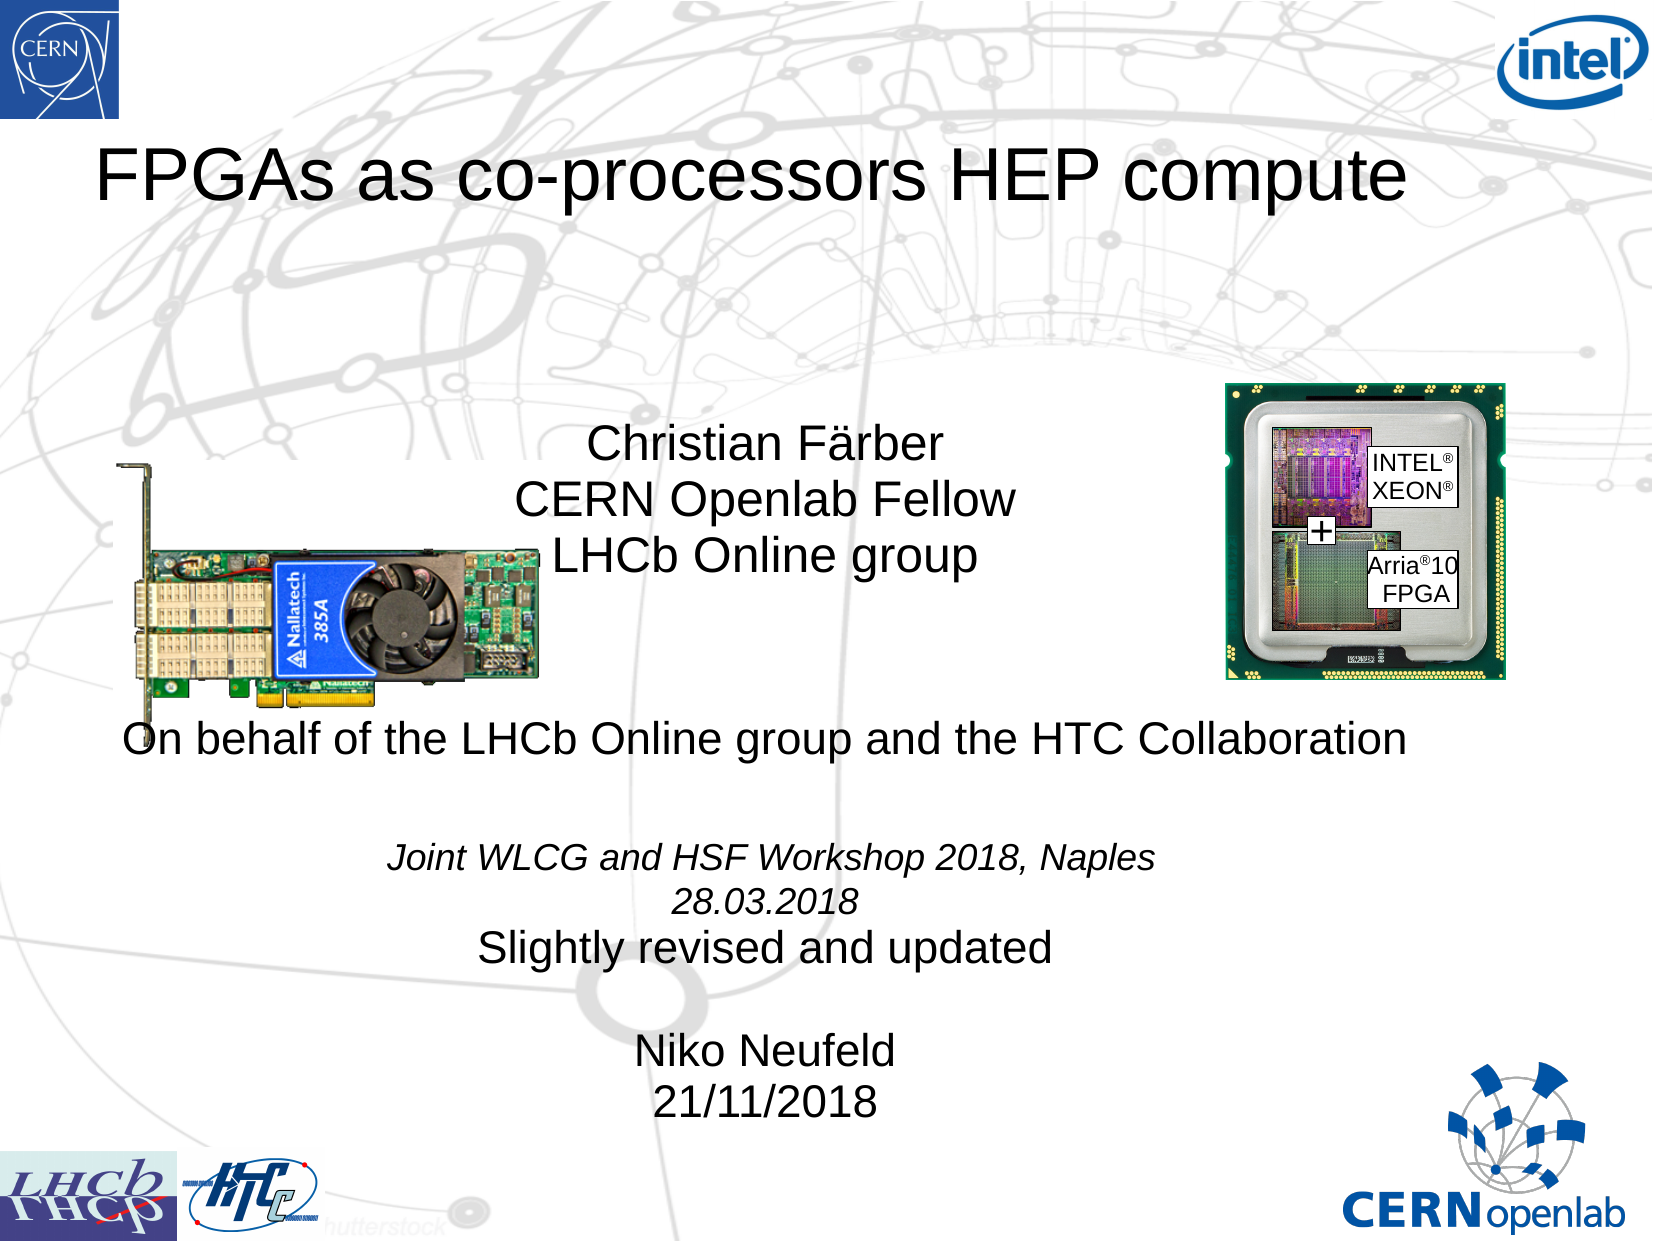

FPGAs as co-processors HEP compute
Christian Färber
CERN Openlab Fellow
LHCb Online group
On behalf of the LHCb Online group and the HTC Collaboration
 Joint WLCG and HSF Workshop 2018, Naples
28.03.2018
Slightly revised and updated
Niko Neufeld
21/11/2018
INTEL®
XEON®
+
Arria®10
 FPGA